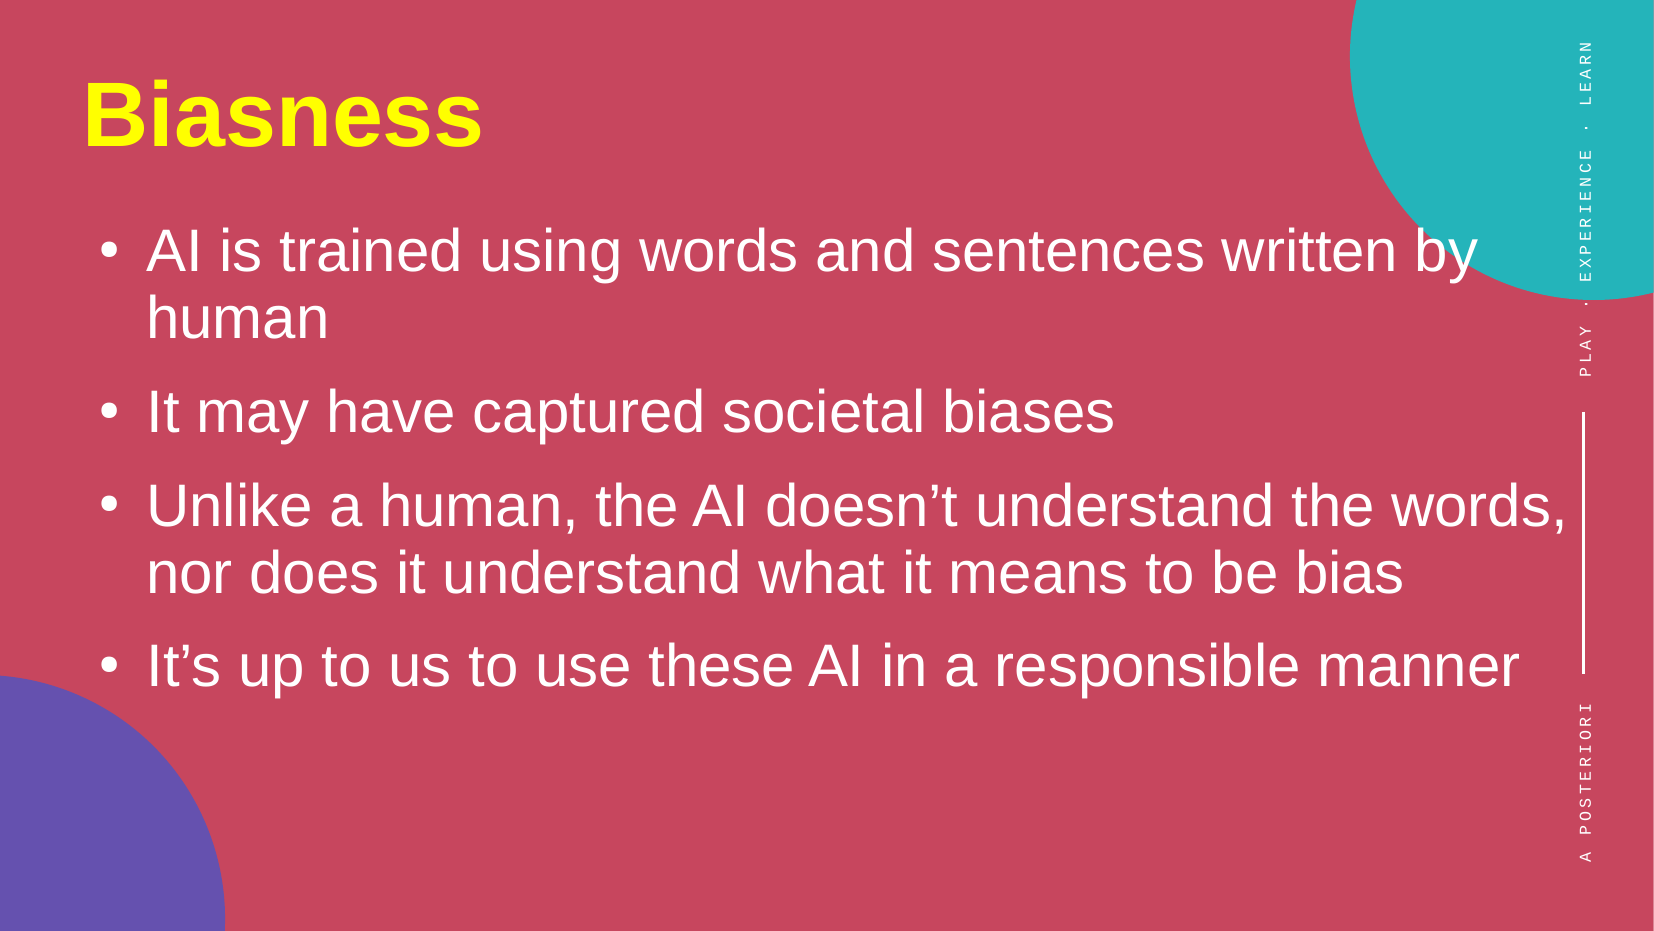

# Biasness
AI is trained using words and sentences written by human
It may have captured societal biases
Unlike a human, the AI doesn’t understand the words, nor does it understand what it means to be bias
It’s up to us to use these AI in a responsible manner